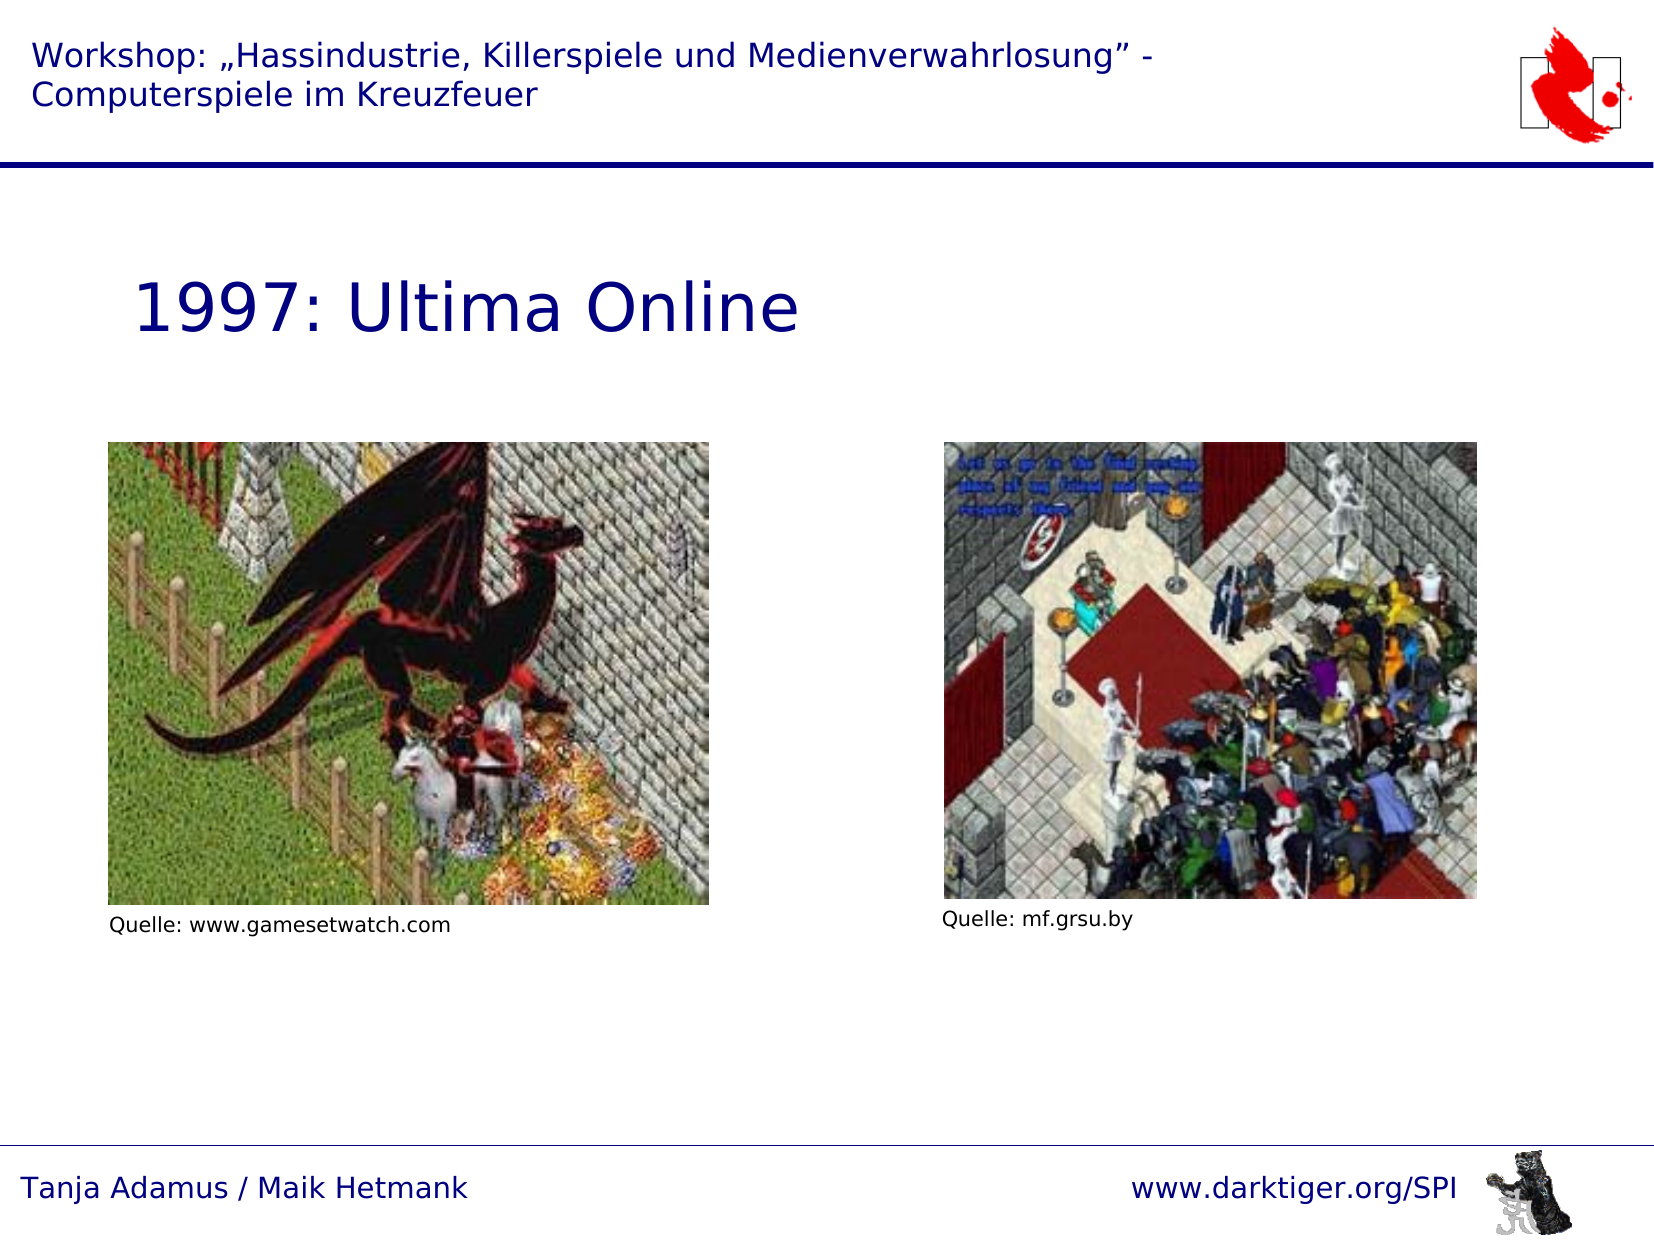

Workshop: „Hassindustrie, Killerspiele und Medienverwahrlosung” - Computerspiele im Kreuzfeuer
1997: Ultima Online
Quelle: mf.grsu.by
Quelle: www.gamesetwatch.com